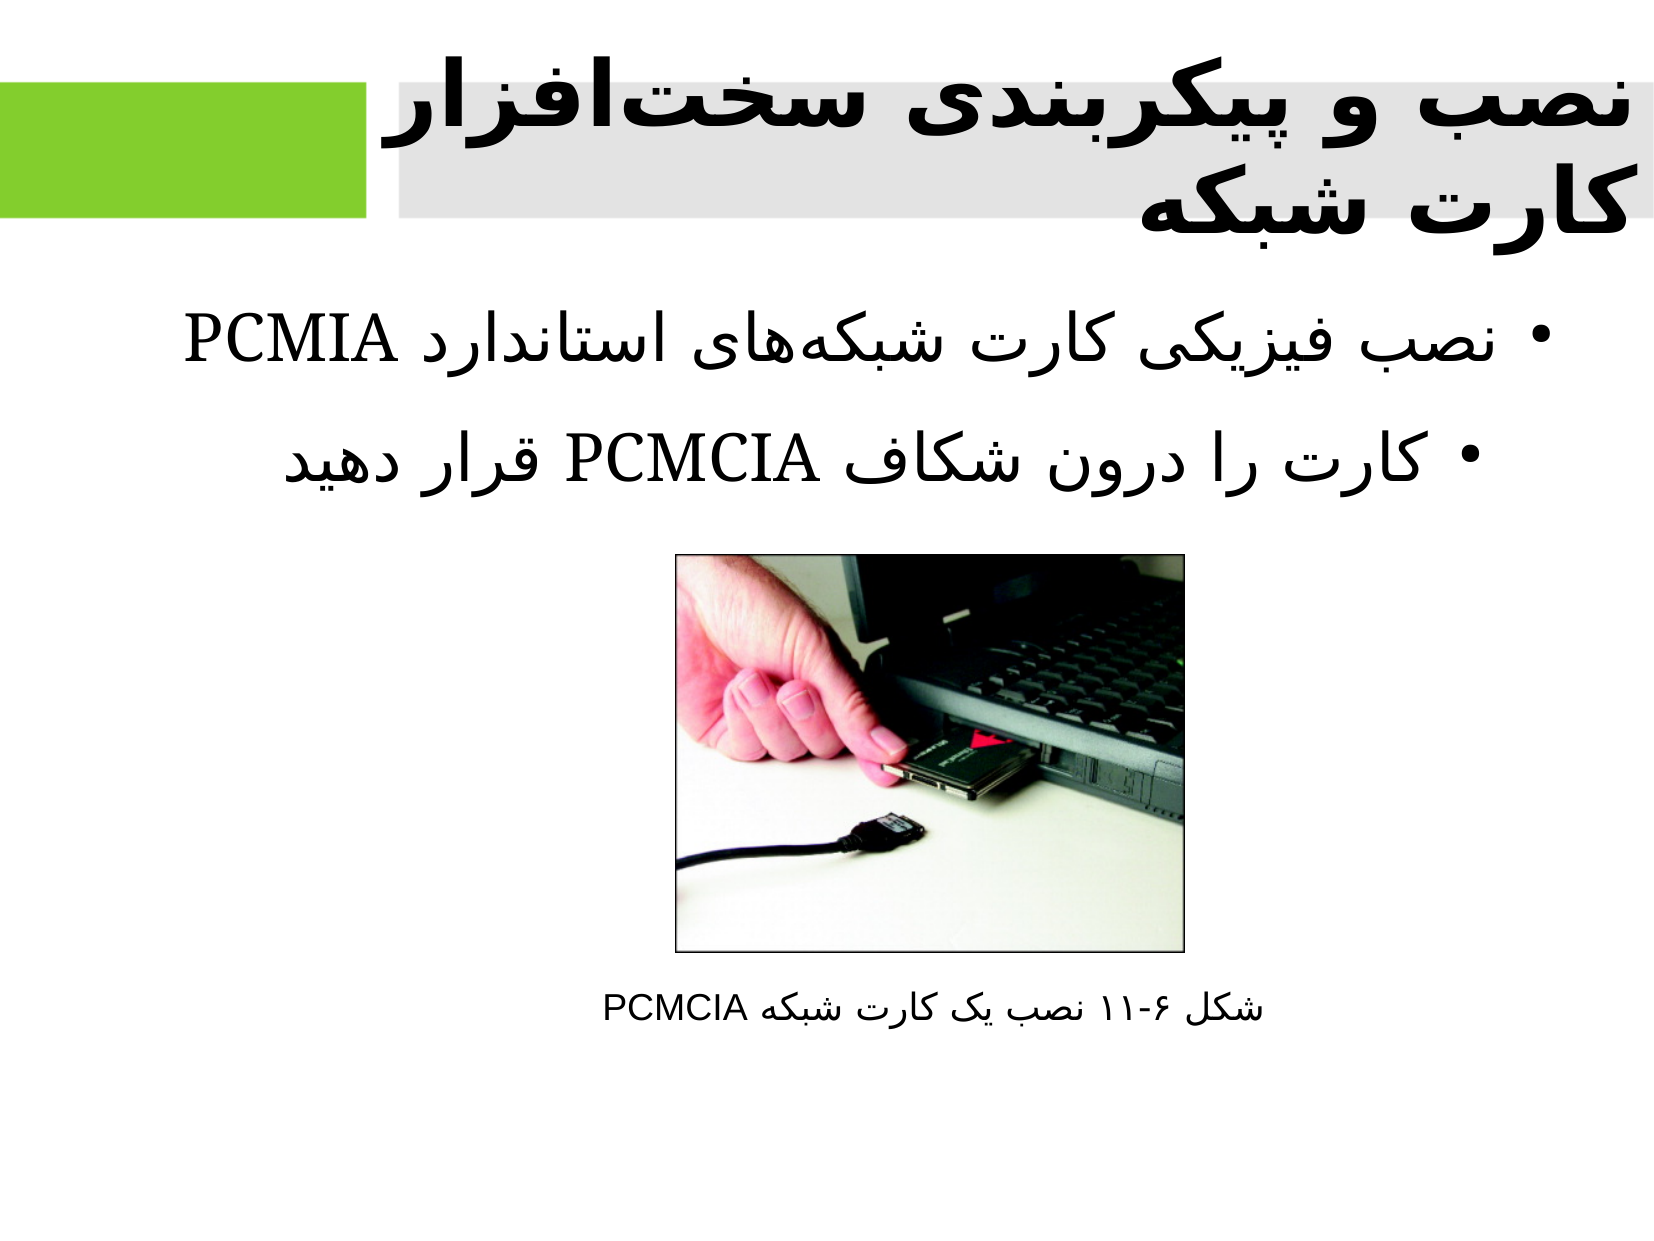

# نصب و پیکربندی سخت‌افزار کارت شبکه
نصب فیزیکی کارت شبکه‌های استاندارد PCMIA
کارت را درون شکاف PCMCIA قرار دهید
شکل ۶-۱۱ نصب یک کارت شبکه PCMCIA